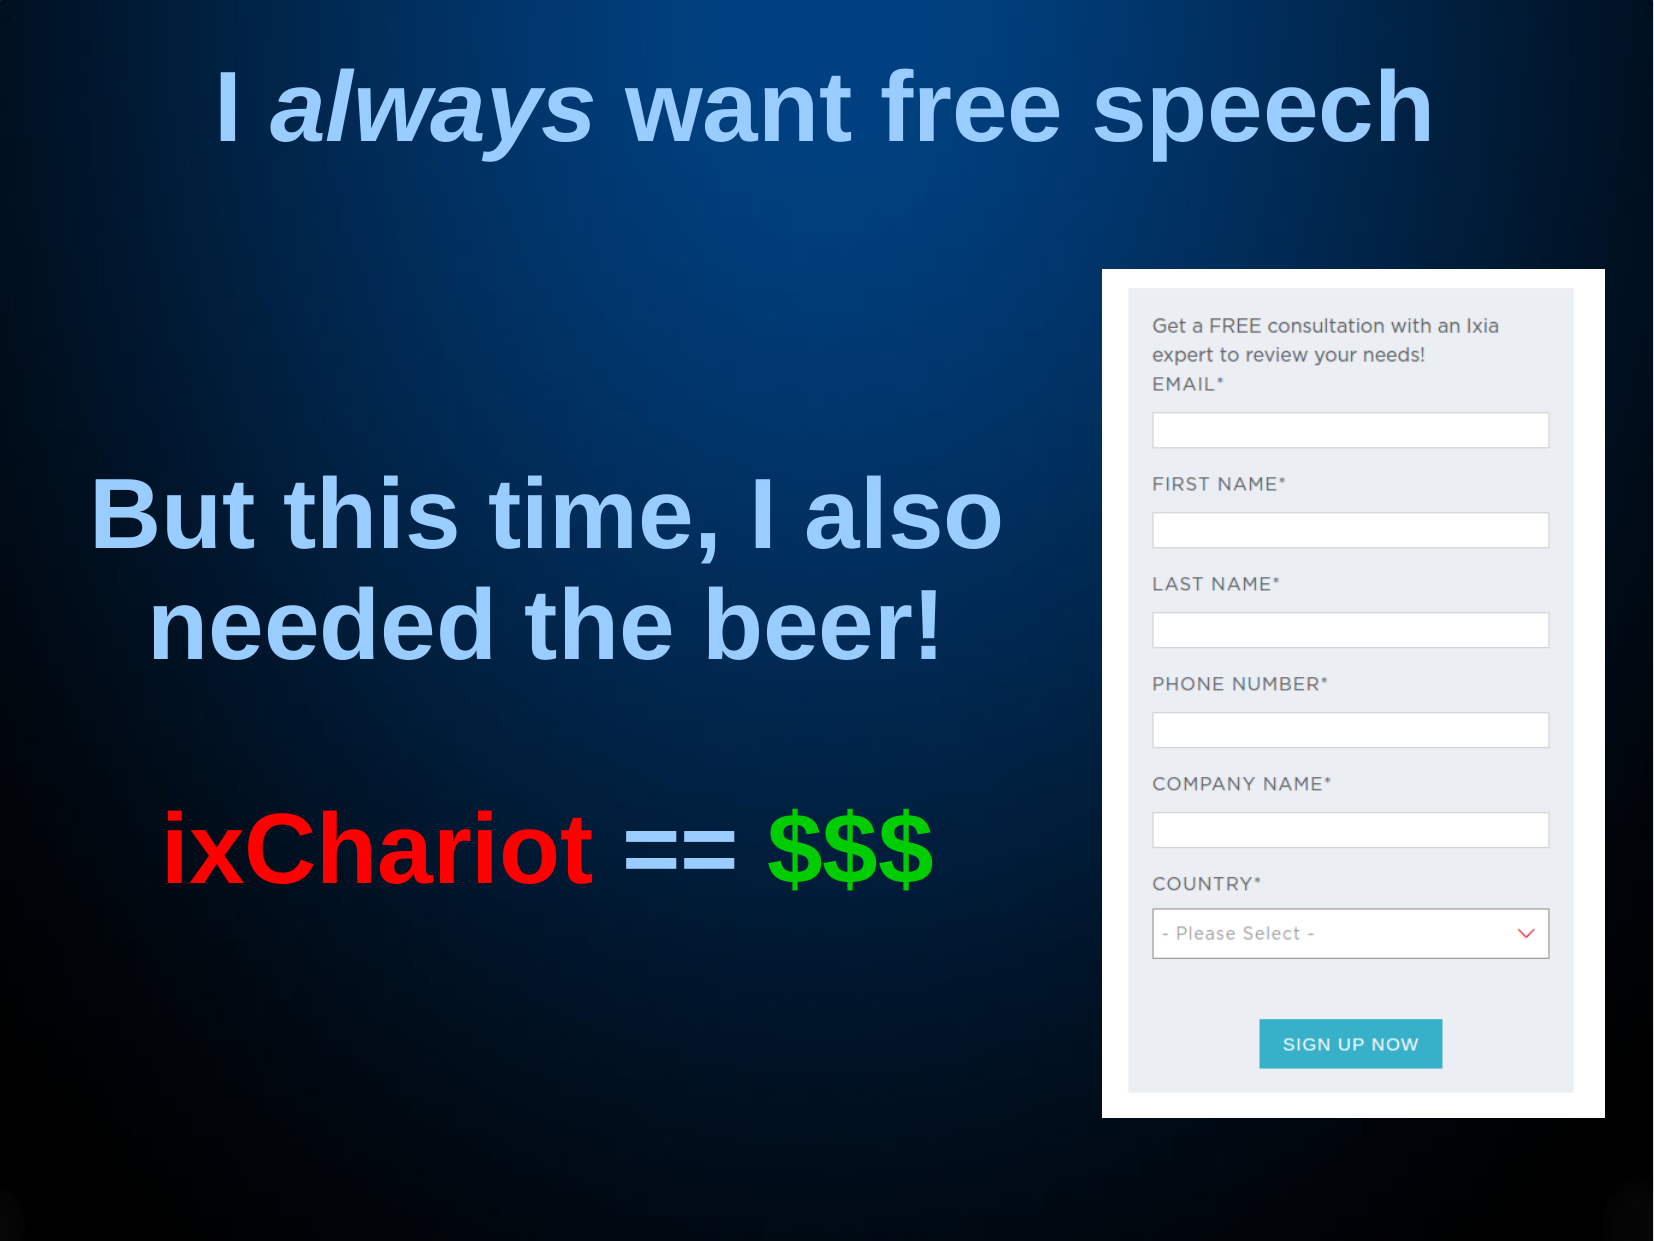

# I always want free speech
But this time, I also
needed the beer!
ixChariot == $$$